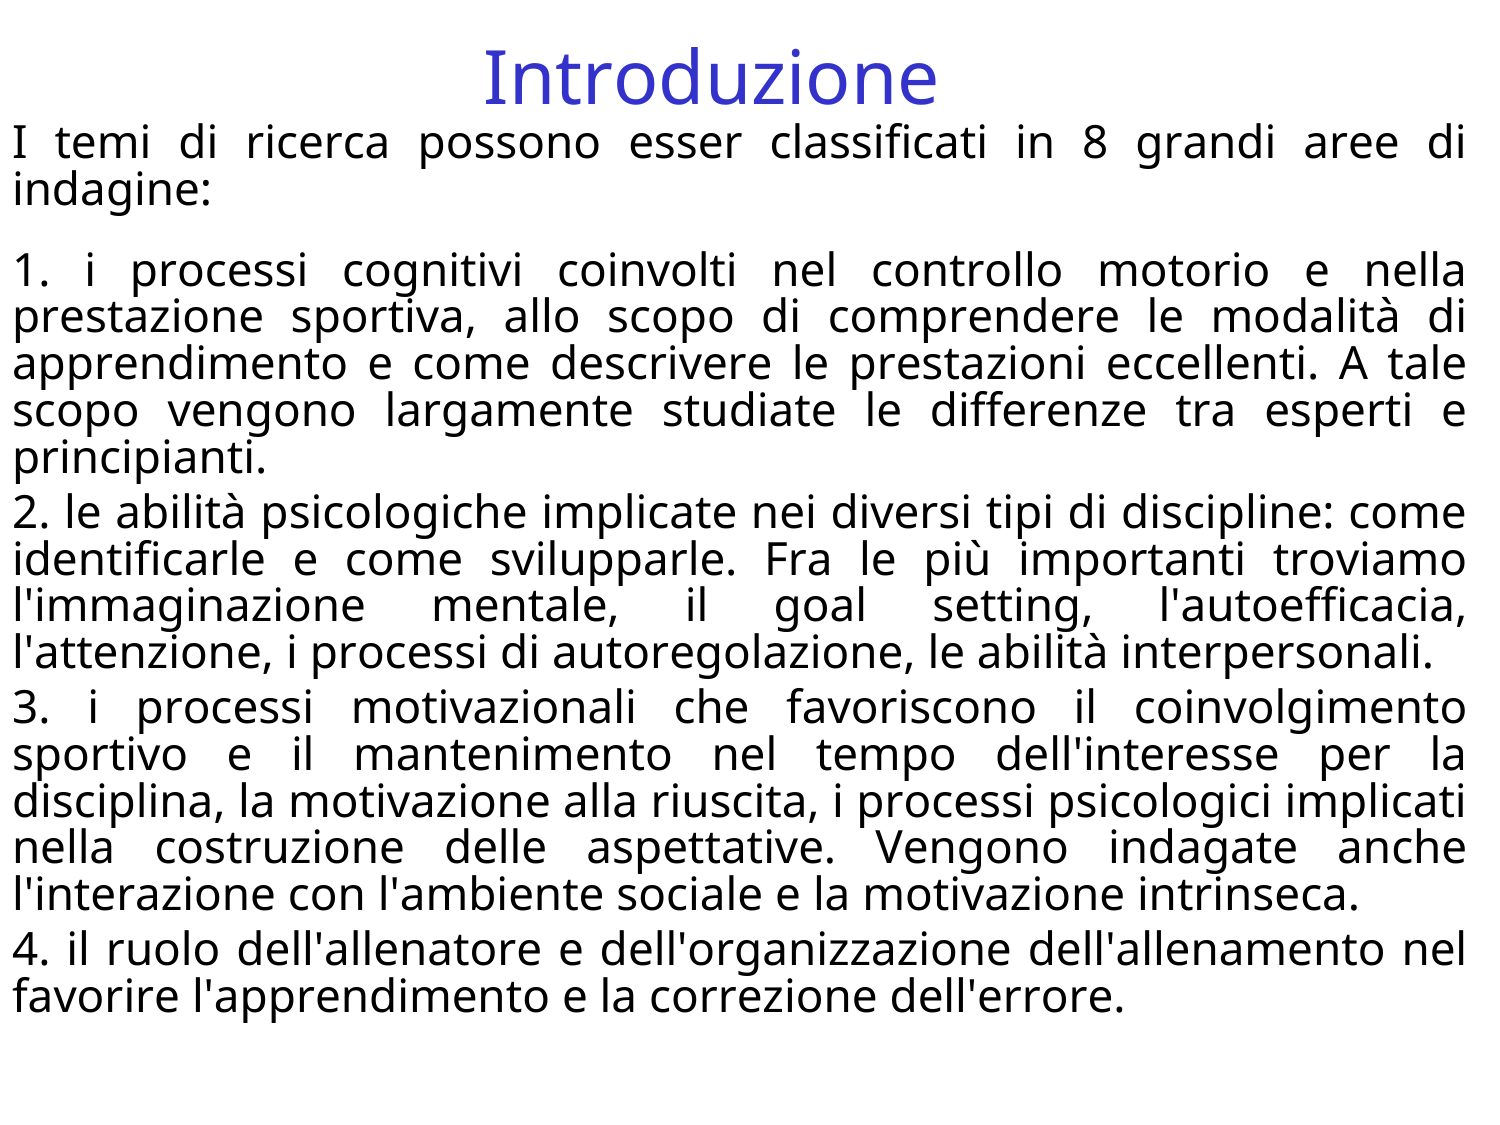

# Introduzione
I temi di ricerca possono esser classificati in 8 grandi aree di indagine:
1. i processi cognitivi coinvolti nel controllo motorio e nella prestazione sportiva, allo scopo di comprendere le modalità di apprendimento e come descrivere le prestazioni eccellenti. A tale scopo vengono largamente studiate le differenze tra esperti e principianti.
2. le abilità psicologiche implicate nei diversi tipi di discipline: come identificarle e come svilupparle. Fra le più importanti troviamo l'immaginazione mentale, il goal setting, l'autoefficacia, l'attenzione, i processi di autoregolazione, le abilità interpersonali.
3. i processi motivazionali che favoriscono il coinvolgimento sportivo e il mantenimento nel tempo dell'interesse per la disciplina, la motivazione alla riuscita, i processi psicologici implicati nella costruzione delle aspettative. Vengono indagate anche l'interazione con l'ambiente sociale e la motivazione intrinseca.
4. il ruolo dell'allenatore e dell'organizzazione dell'allenamento nel favorire l'apprendimento e la correzione dell'errore.